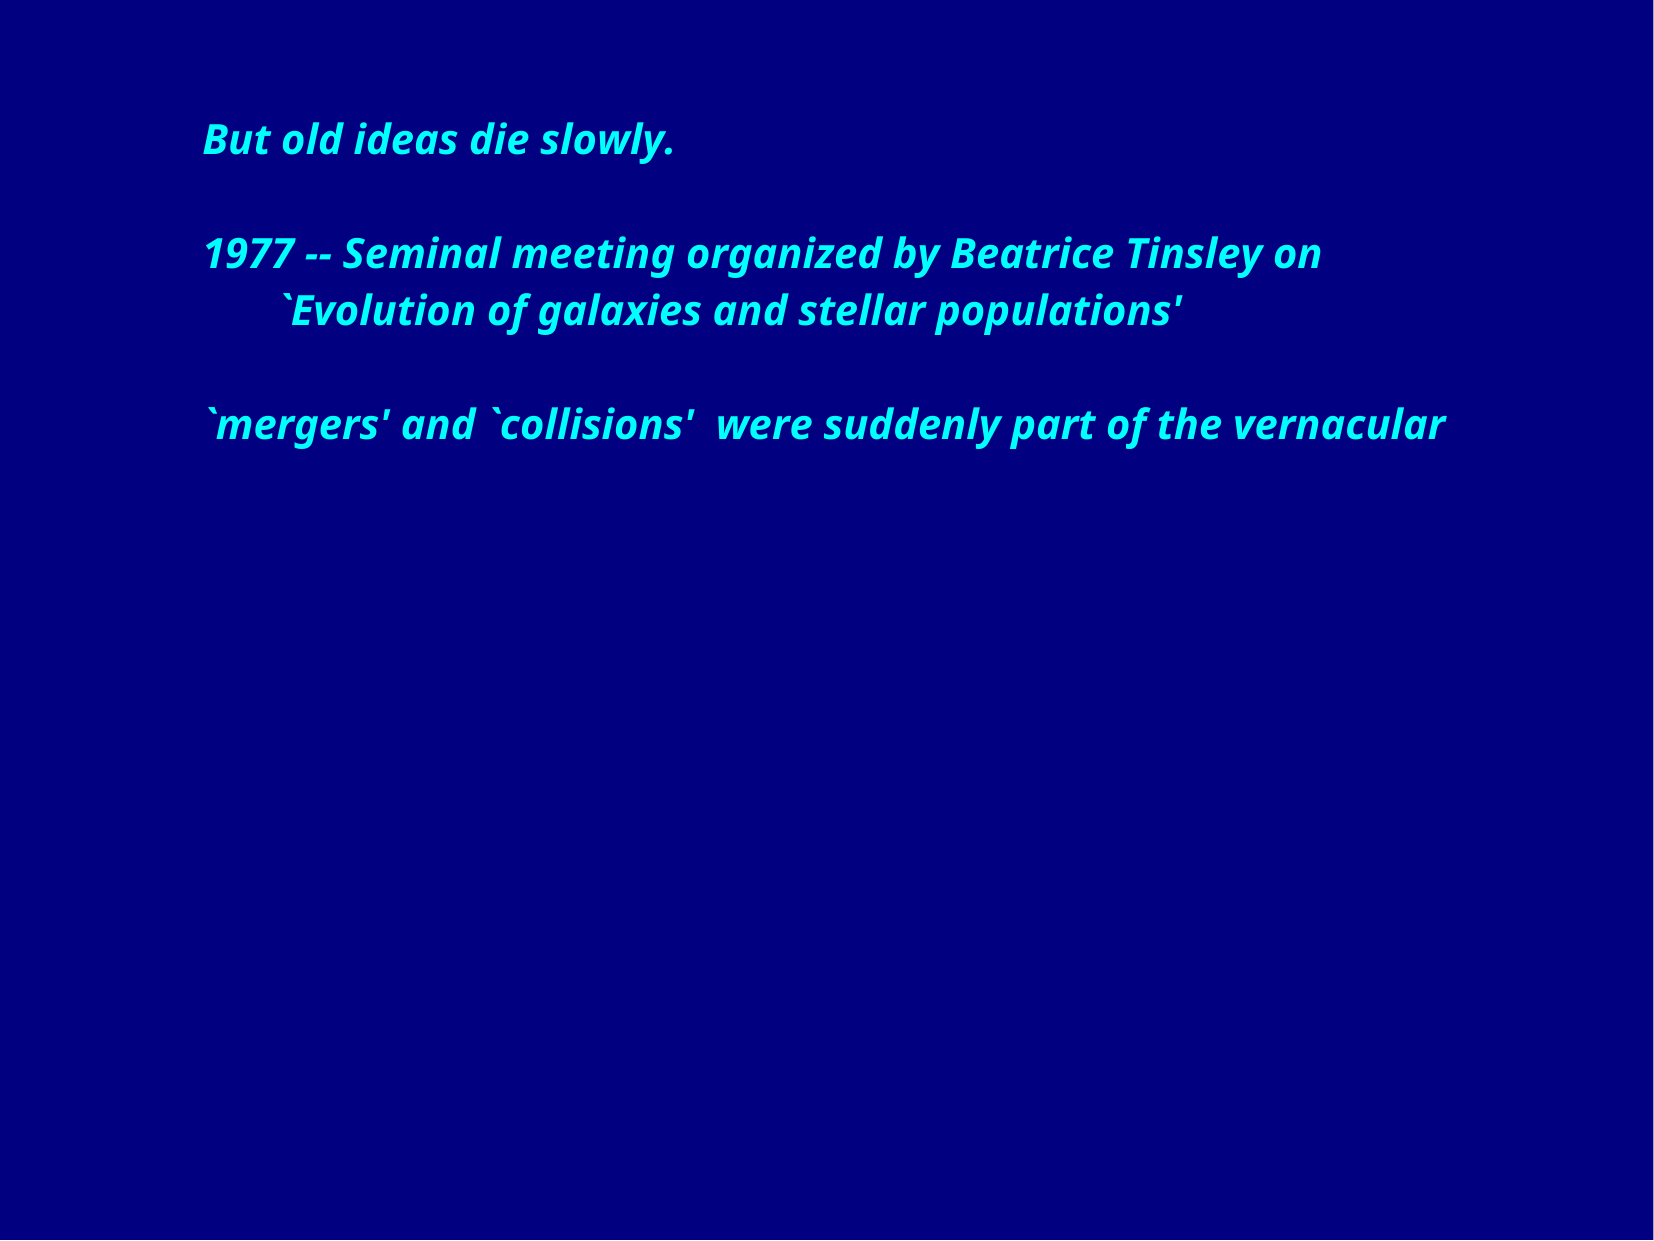

But old ideas die slowly.
1977 -- Seminal meeting organized by Beatrice Tinsley on
	`Evolution of galaxies and stellar populations'
`mergers' and `collisions' were suddenly part of the vernacular